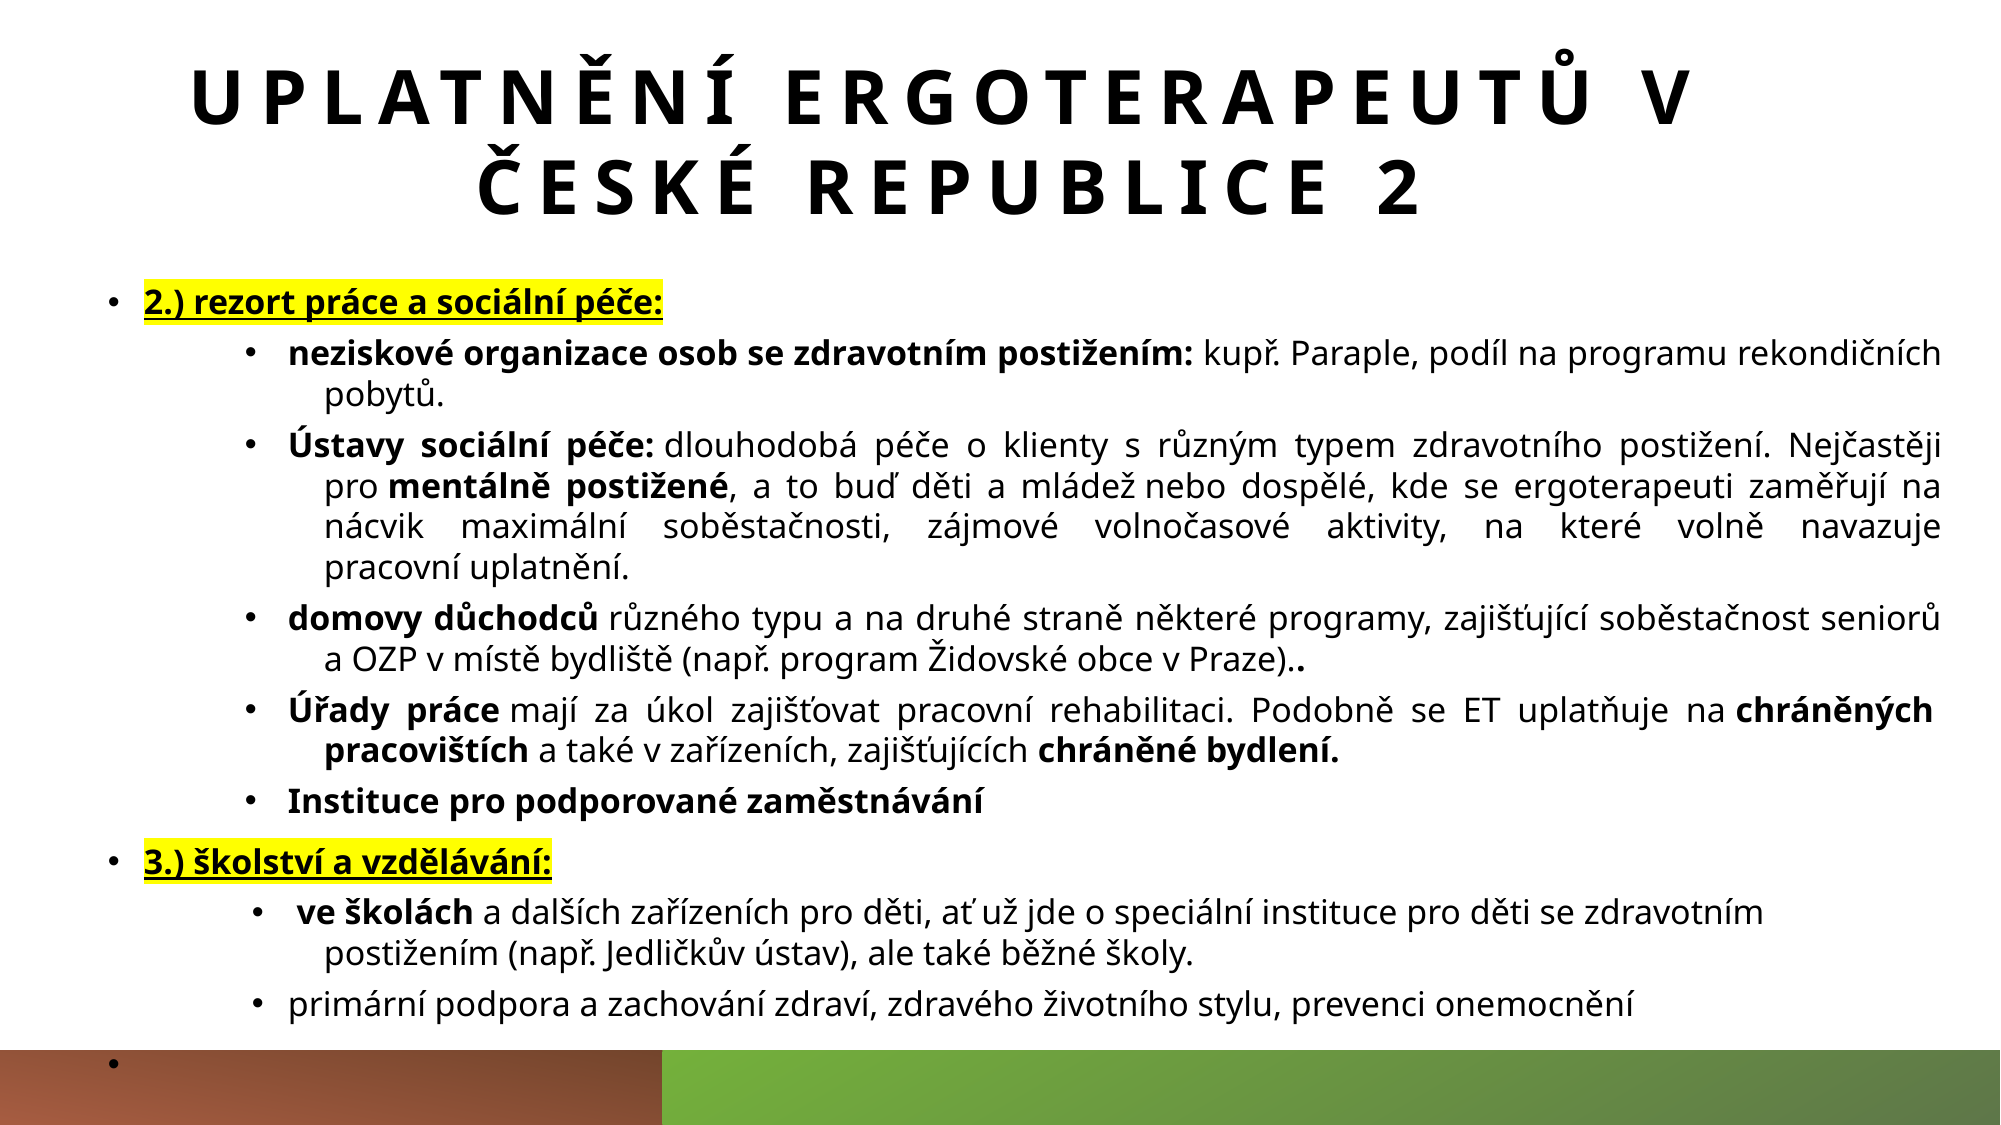

# Uplatnění ergoterapeutů v české republice 2
2.) rezort práce a sociální péče:
neziskové organizace osob se zdravotním postižením: kupř. Paraple, podíl na programu rekondičních pobytů.
Ústavy sociální péče: dlouhodobá péče o klienty s různým typem zdravotního postižení. Nejčastěji pro mentálně postižené, a to buď děti a mládež nebo dospělé, kde se ergoterapeuti zaměřují na nácvik maximální soběstačnosti, zájmové volnočasové aktivity, na které volně navazuje pracovní uplatnění.
domovy důchodců různého typu a na druhé straně některé programy, zajišťující soběstačnost seniorů a OZP v místě bydliště (např. program Židovské obce v Praze)..
Úřady práce mají za úkol zajišťovat pracovní rehabilitaci. Podobně se ET uplatňuje na chráněných  pracovištích a také v zařízeních, zajišťujících chráněné bydlení.
Instituce pro podporované zaměstnávání
3.) školství a vzdělávání:
 ve školách a dalších zařízeních pro děti, ať už jde o speciální instituce pro děti se zdravotním postižením (např. Jedličkův ústav), ale také běžné školy.
primární podpora a zachování zdraví, zdravého životního stylu, prevenci onemocnění